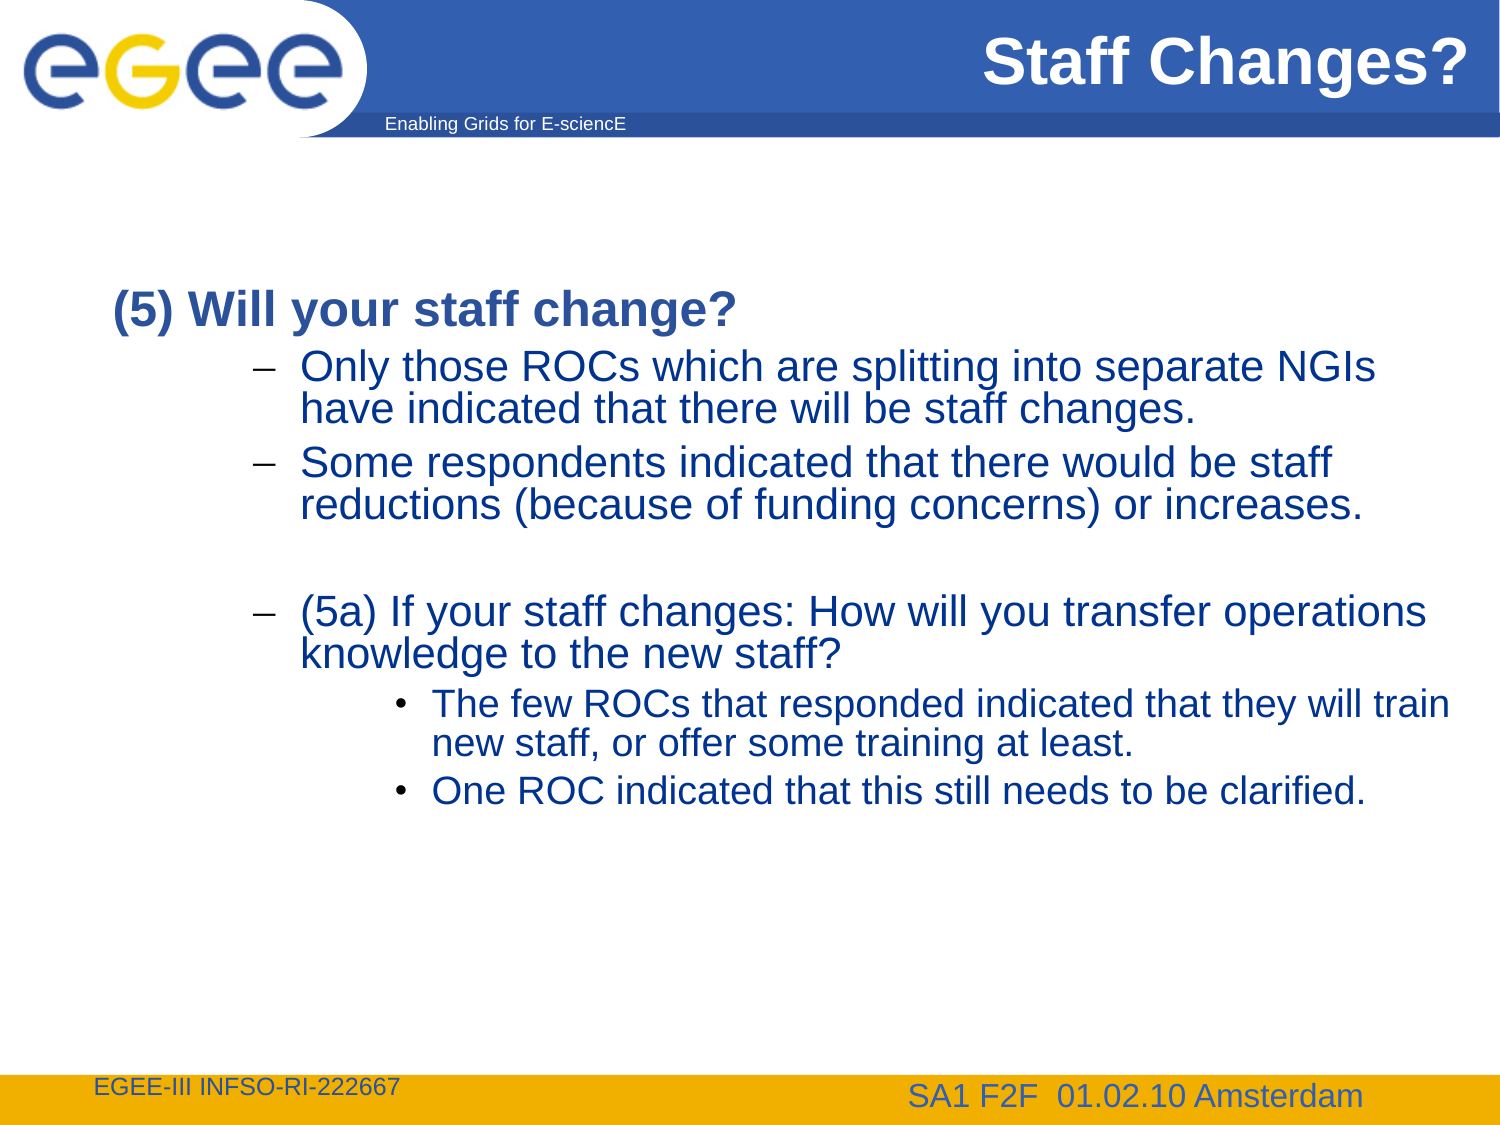

# Staff Changes?
(5) Will your staff change?
Only those ROCs which are splitting into separate NGIs have indicated that there will be staff changes.
Some respondents indicated that there would be staff reductions (because of funding concerns) or increases.
(5a) If your staff changes: How will you transfer operations knowledge to the new staff?
The few ROCs that responded indicated that they will train new staff, or offer some training at least.
One ROC indicated that this still needs to be clarified.